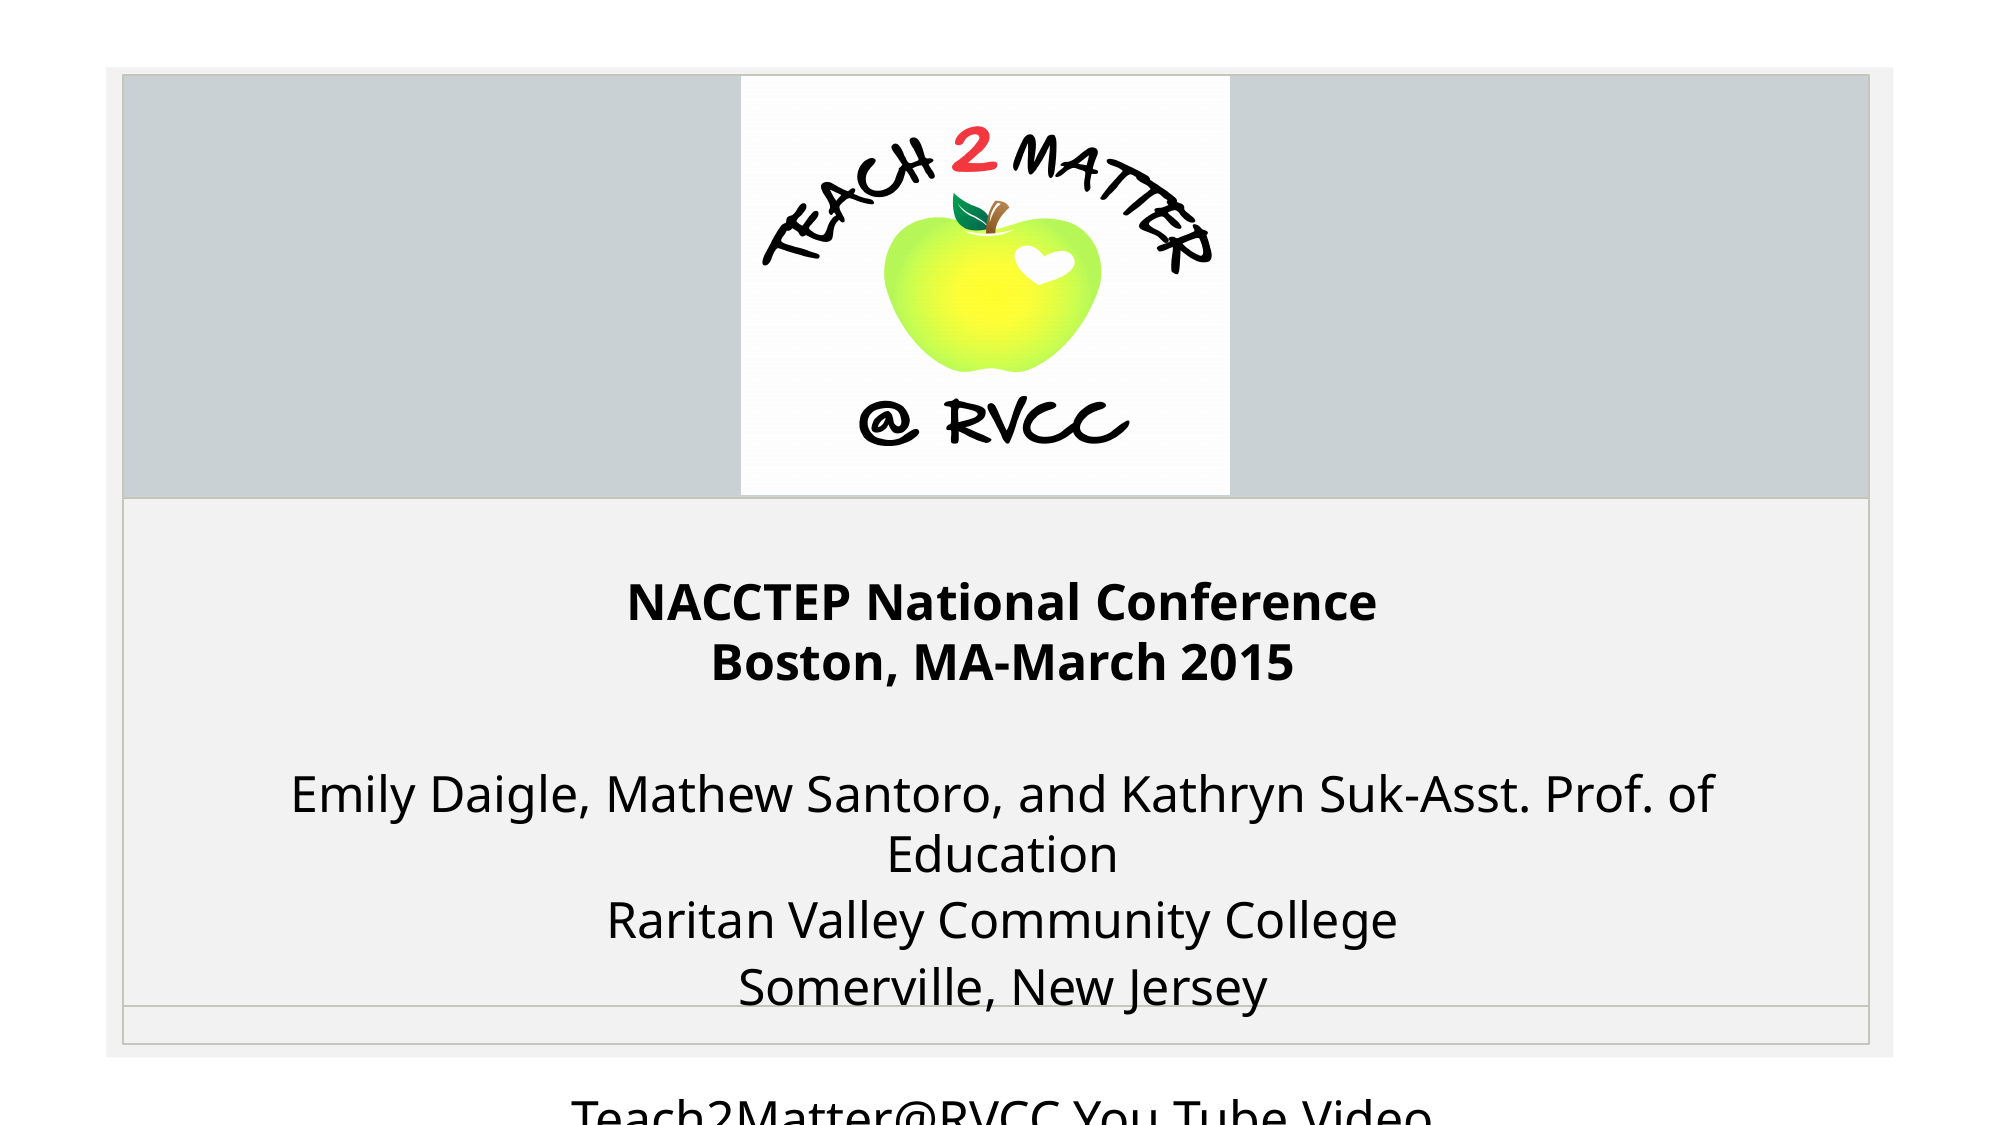

# NACCTEP National Conference
Boston, MA-March 2015
Emily Daigle, Mathew Santoro, and Kathryn Suk-Asst. Prof. of Education
Raritan Valley Community College
Somerville, New Jersey
Teach2Matter@RVCC You Tube Video